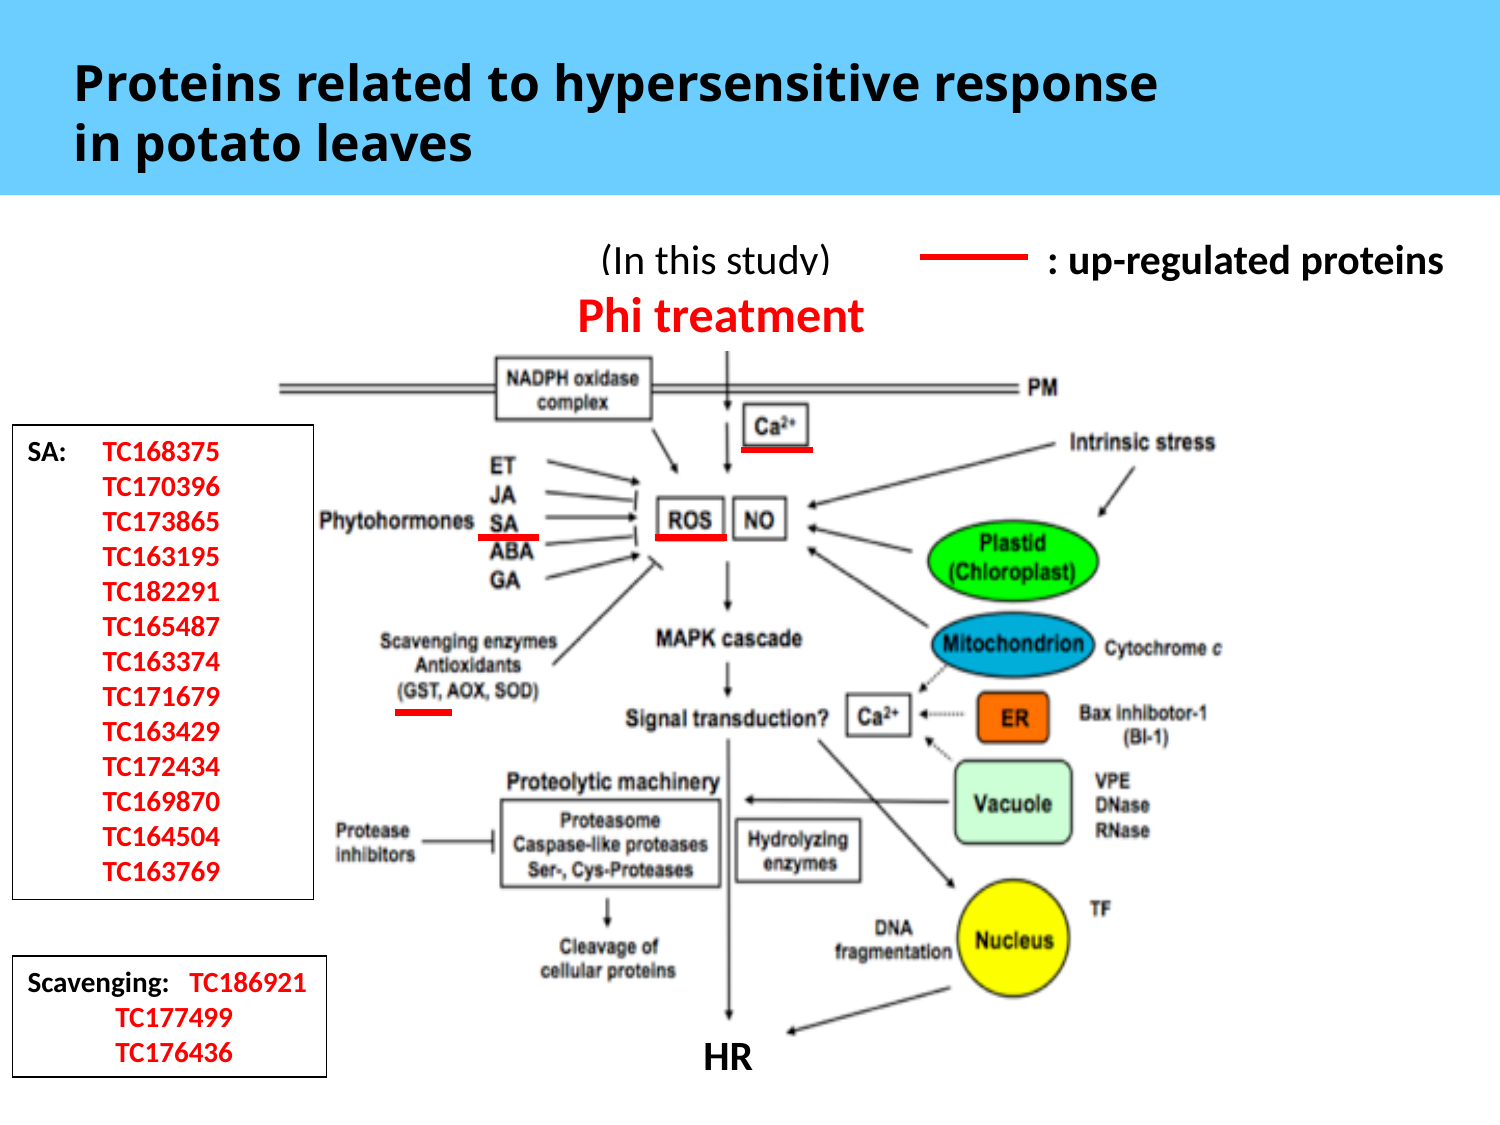

# Proteins related to hypersensitive response in potato leaves
(In this study)
HR
Phi treatment
: up-regulated proteins
SA:	TC168375
	TC170396
	TC173865
	TC163195
	TC182291
	TC165487
	TC163374
	TC171679
	TC163429
	TC172434
	TC169870
	TC164504
	TC163769
Scavenging: TC186921
	 TC177499
	 TC176436